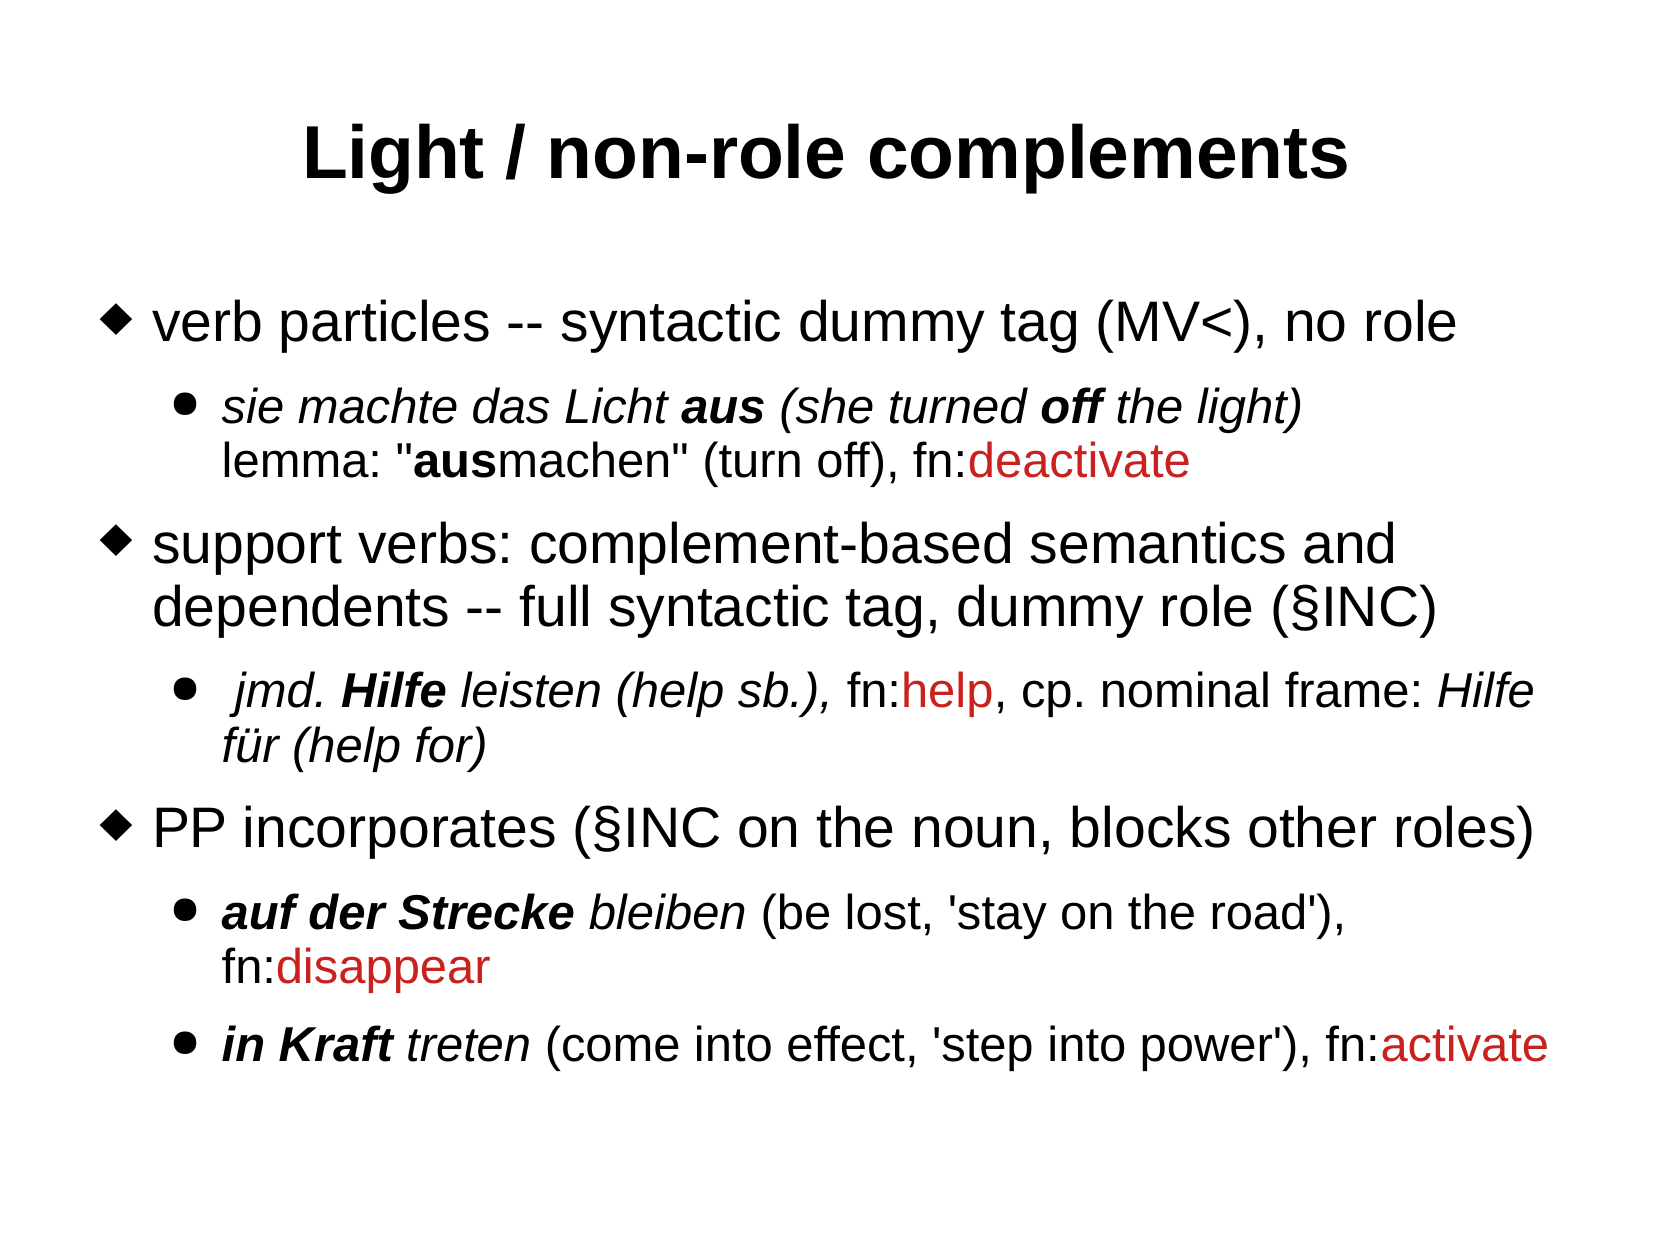

# Light / non-role complements
verb particles -- syntactic dummy tag (MV<), no role
sie machte das Licht aus (she turned off the light)
lemma: "ausmachen" (turn off), fn:deactivate
support verbs: complement-based semantics and dependents -- full syntactic tag, dummy role (§INC)
 jmd. Hilfe leisten (help sb.), fn:help, cp. nominal frame: Hilfe für (help for)
PP incorporates (§INC on the noun, blocks other roles)
auf der Strecke bleiben (be lost, 'stay on the road'), fn:disappear
in Kraft treten (come into effect, 'step into power'), fn:activate